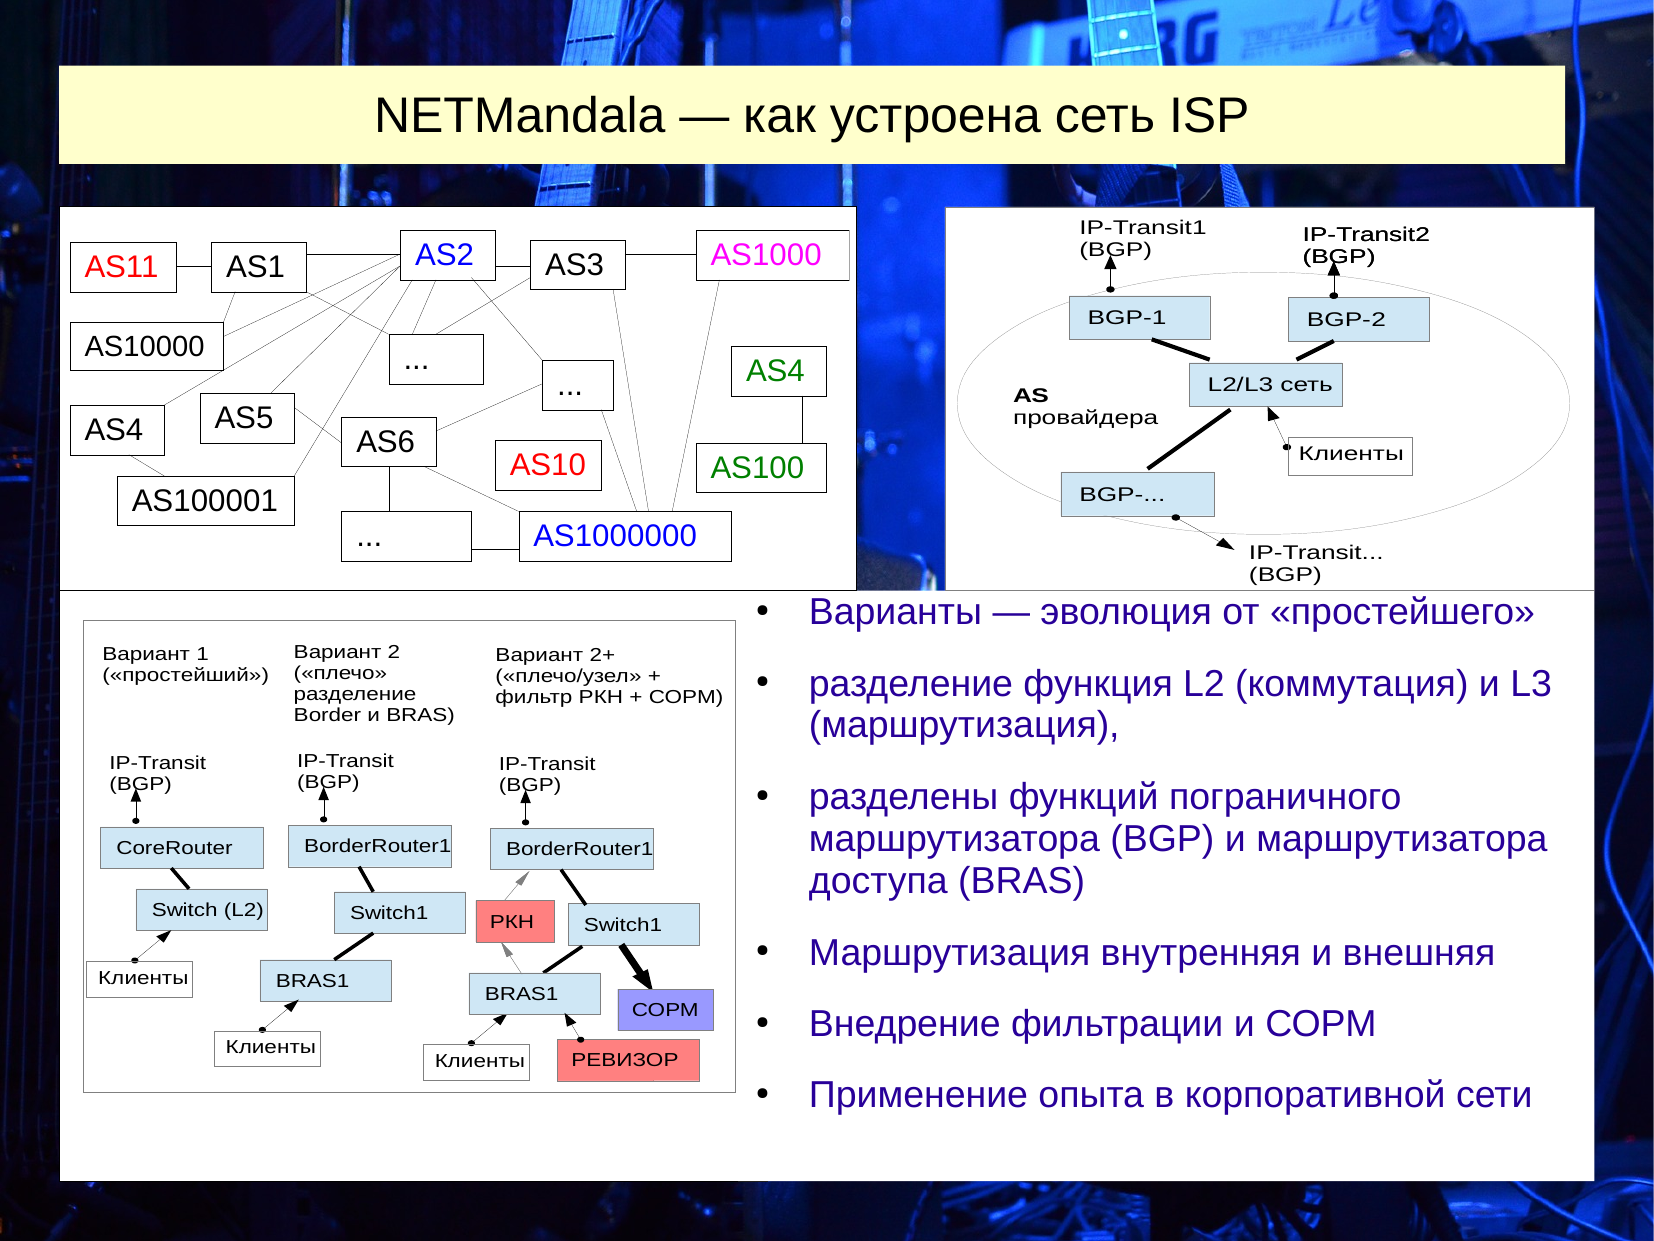

# NETMandala — как устроена сеть ISP
Варианты — эволюция от «простейшего»
разделение функция L2 (коммутация) и L3 (маршрутизация),
разделены функций пограничного маршрутизатора (BGP) и маршрутизатора доступа (BRAS)
Маршрутизация внутренняя и внешняя
Внедрение фильтрации и СОРМ
Применение опыта в корпоративной сети